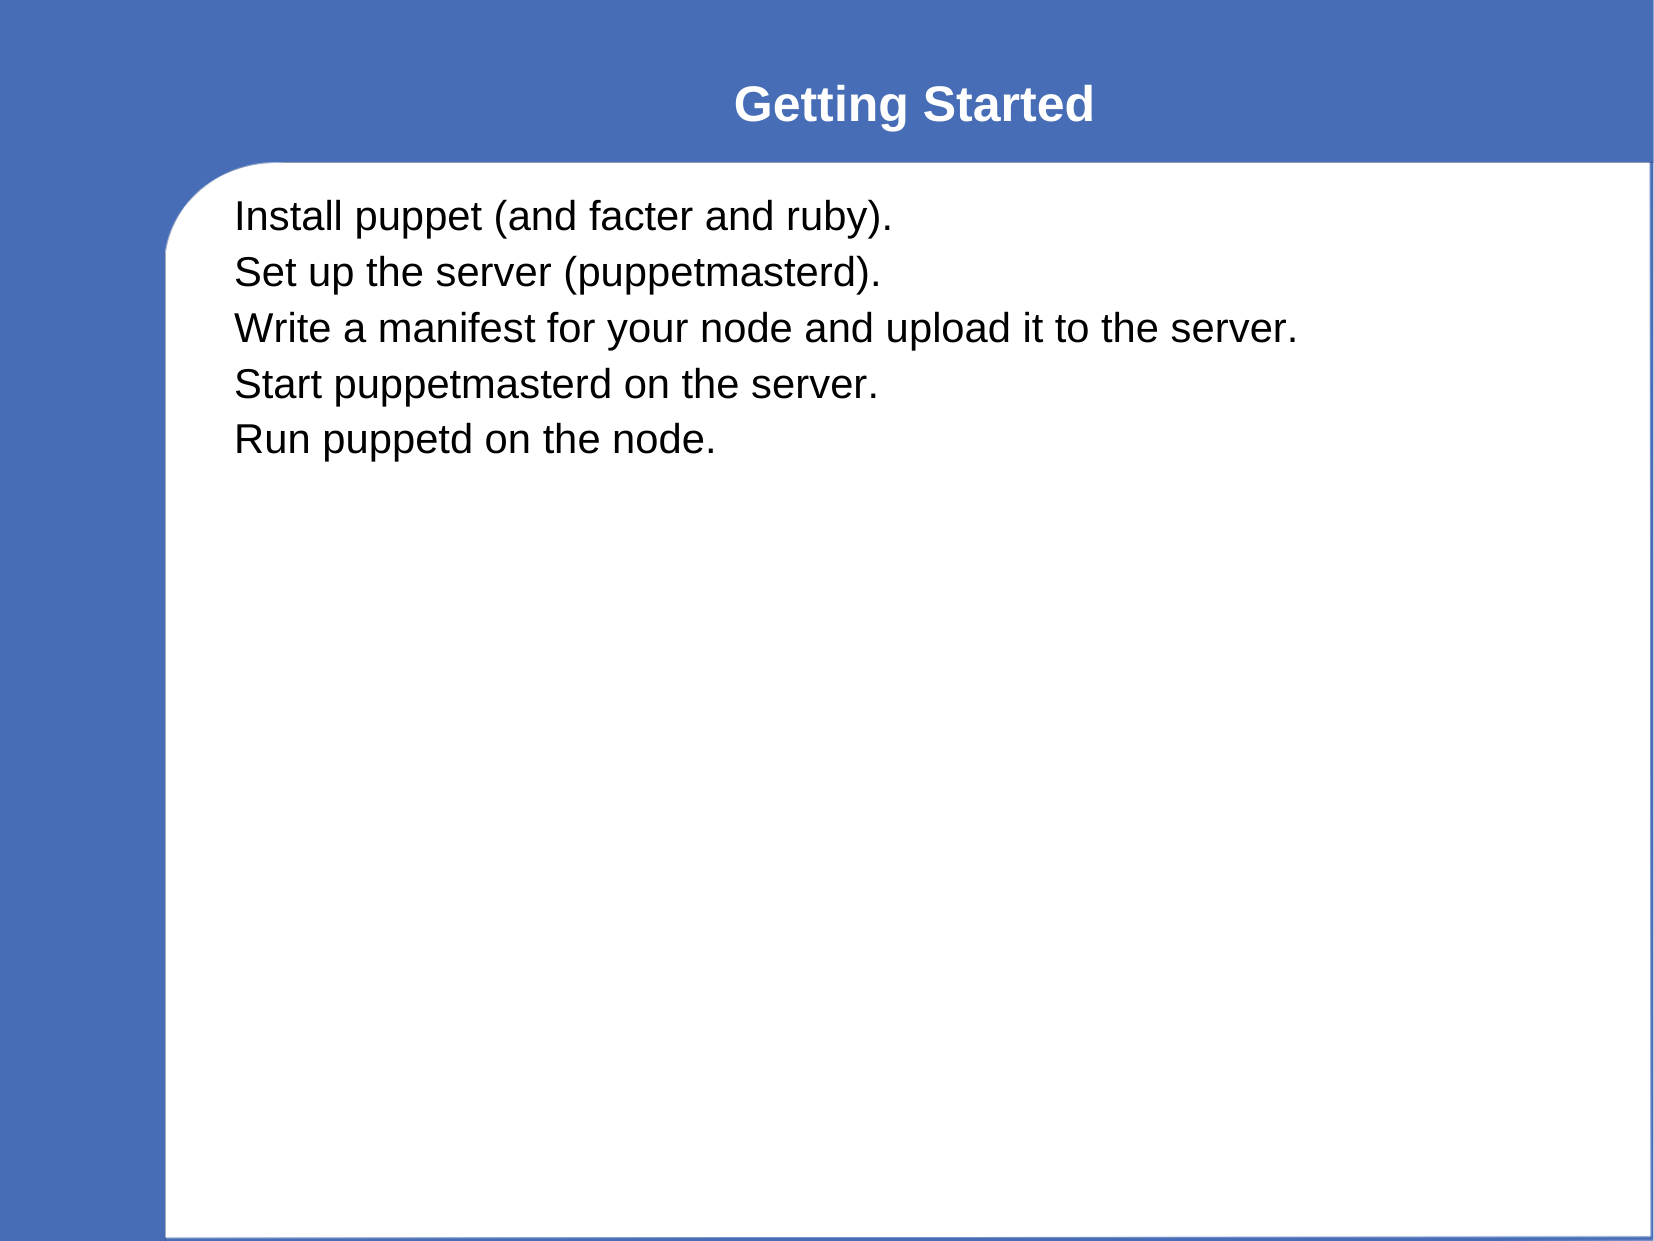

# Getting Started
Install puppet (and facter and ruby).
Set up the server (puppetmasterd).
Write a manifest for your node and upload it to the server.
Start puppetmasterd on the server.
Run puppetd on the node.